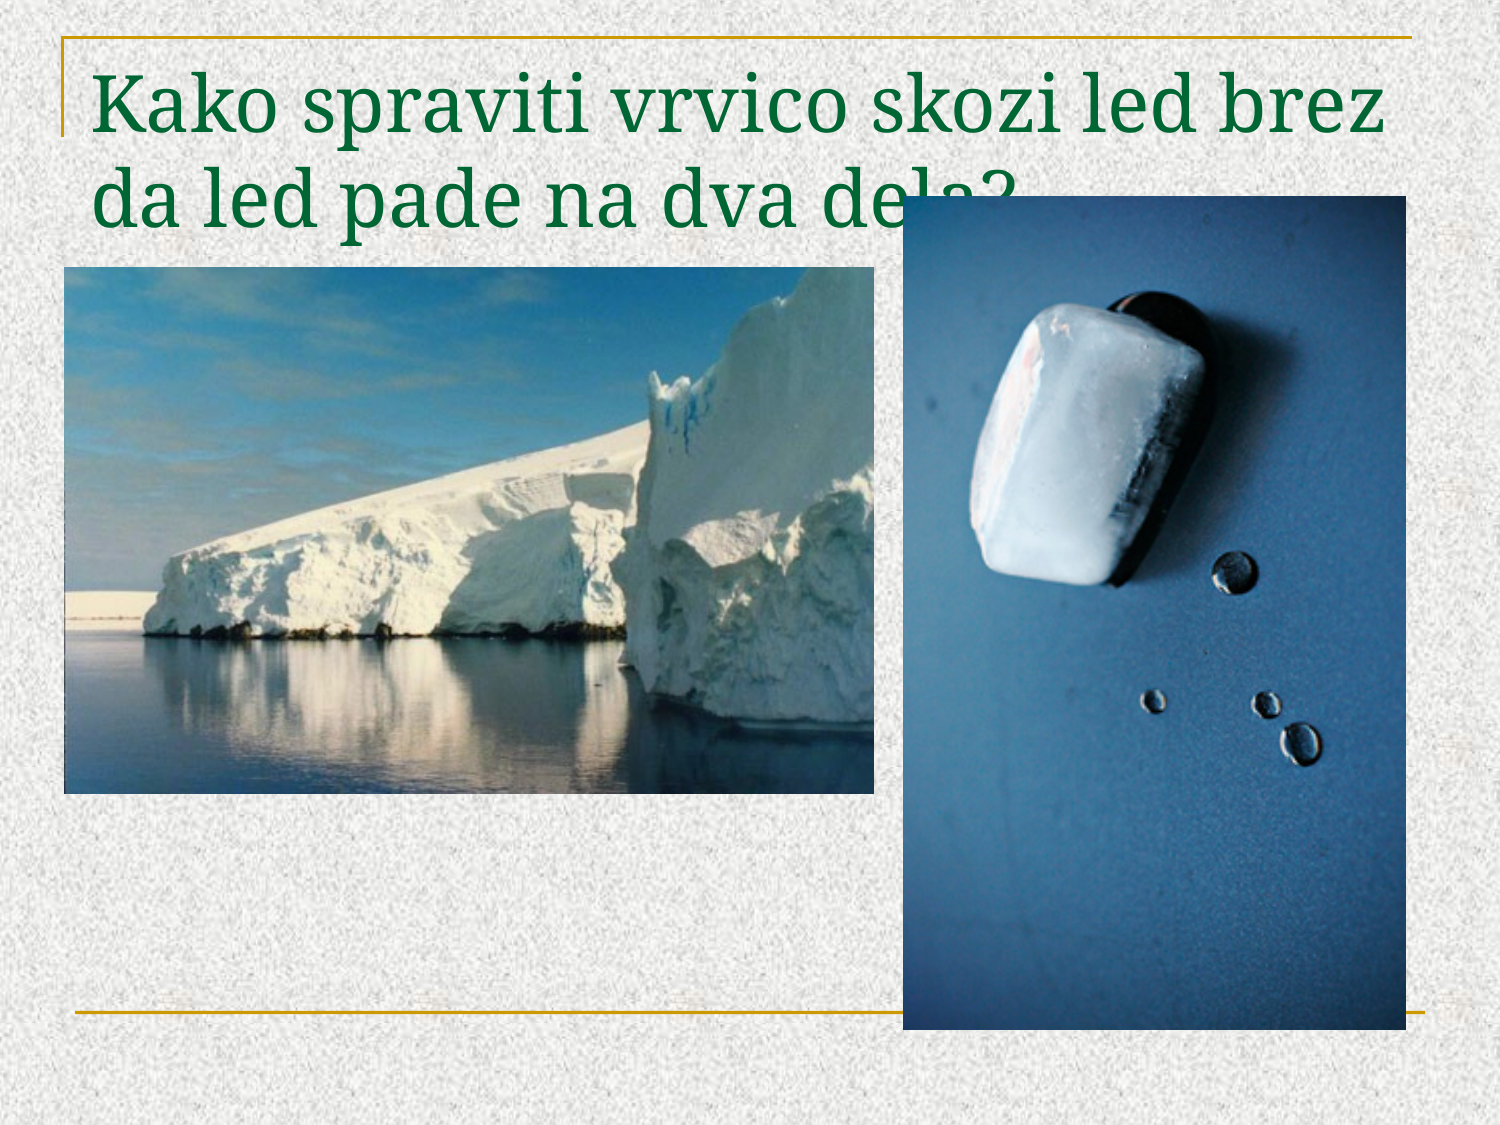

# Kako spraviti vrvico skozi led brez da led pade na dva dela?